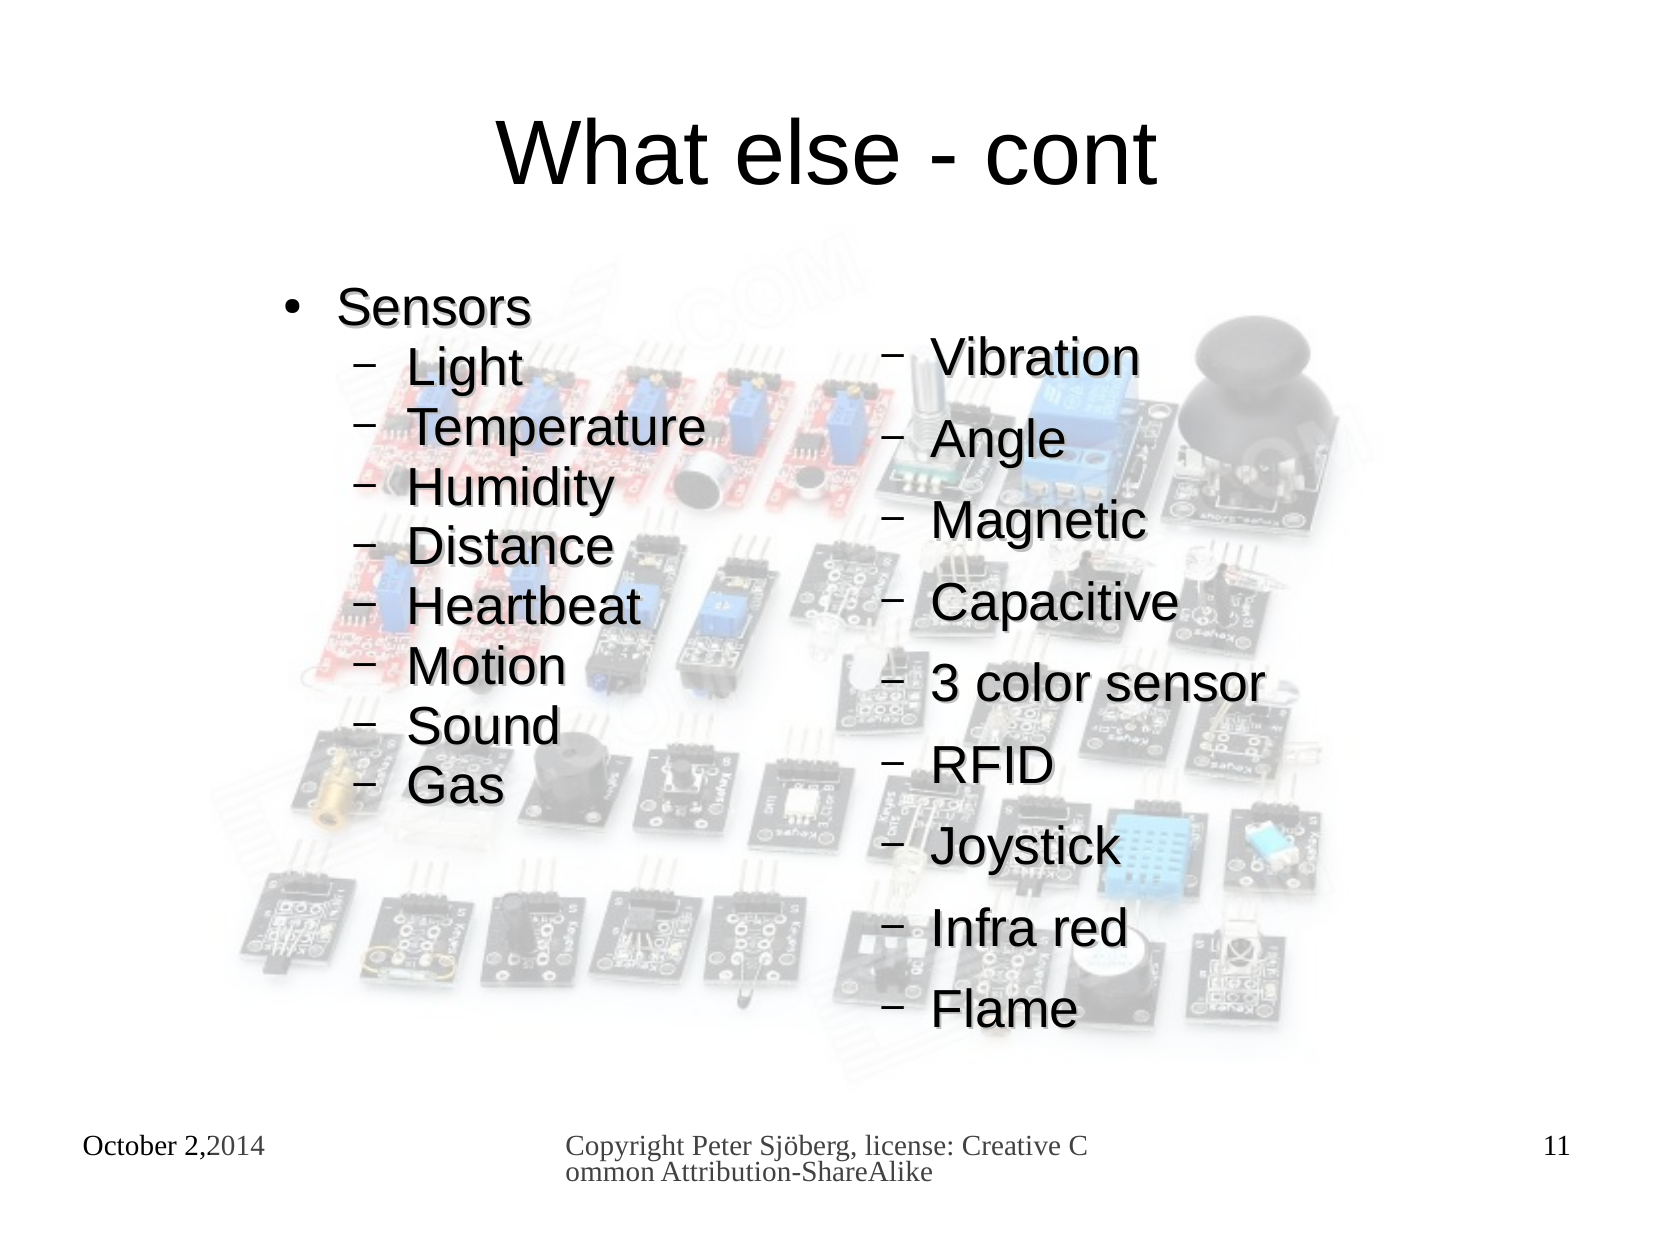

# What else - cont
Sensors
Light
Temperature
Humidity
Distance
Heartbeat
Motion
Sound
Gas
Vibration
Angle
Magnetic
Capacitive
3 color sensor
RFID
Joystick
Infra red
Flame
October 2,2014
Copyright Peter Sjöberg, license: Creative Common Attribution-ShareAlike
11